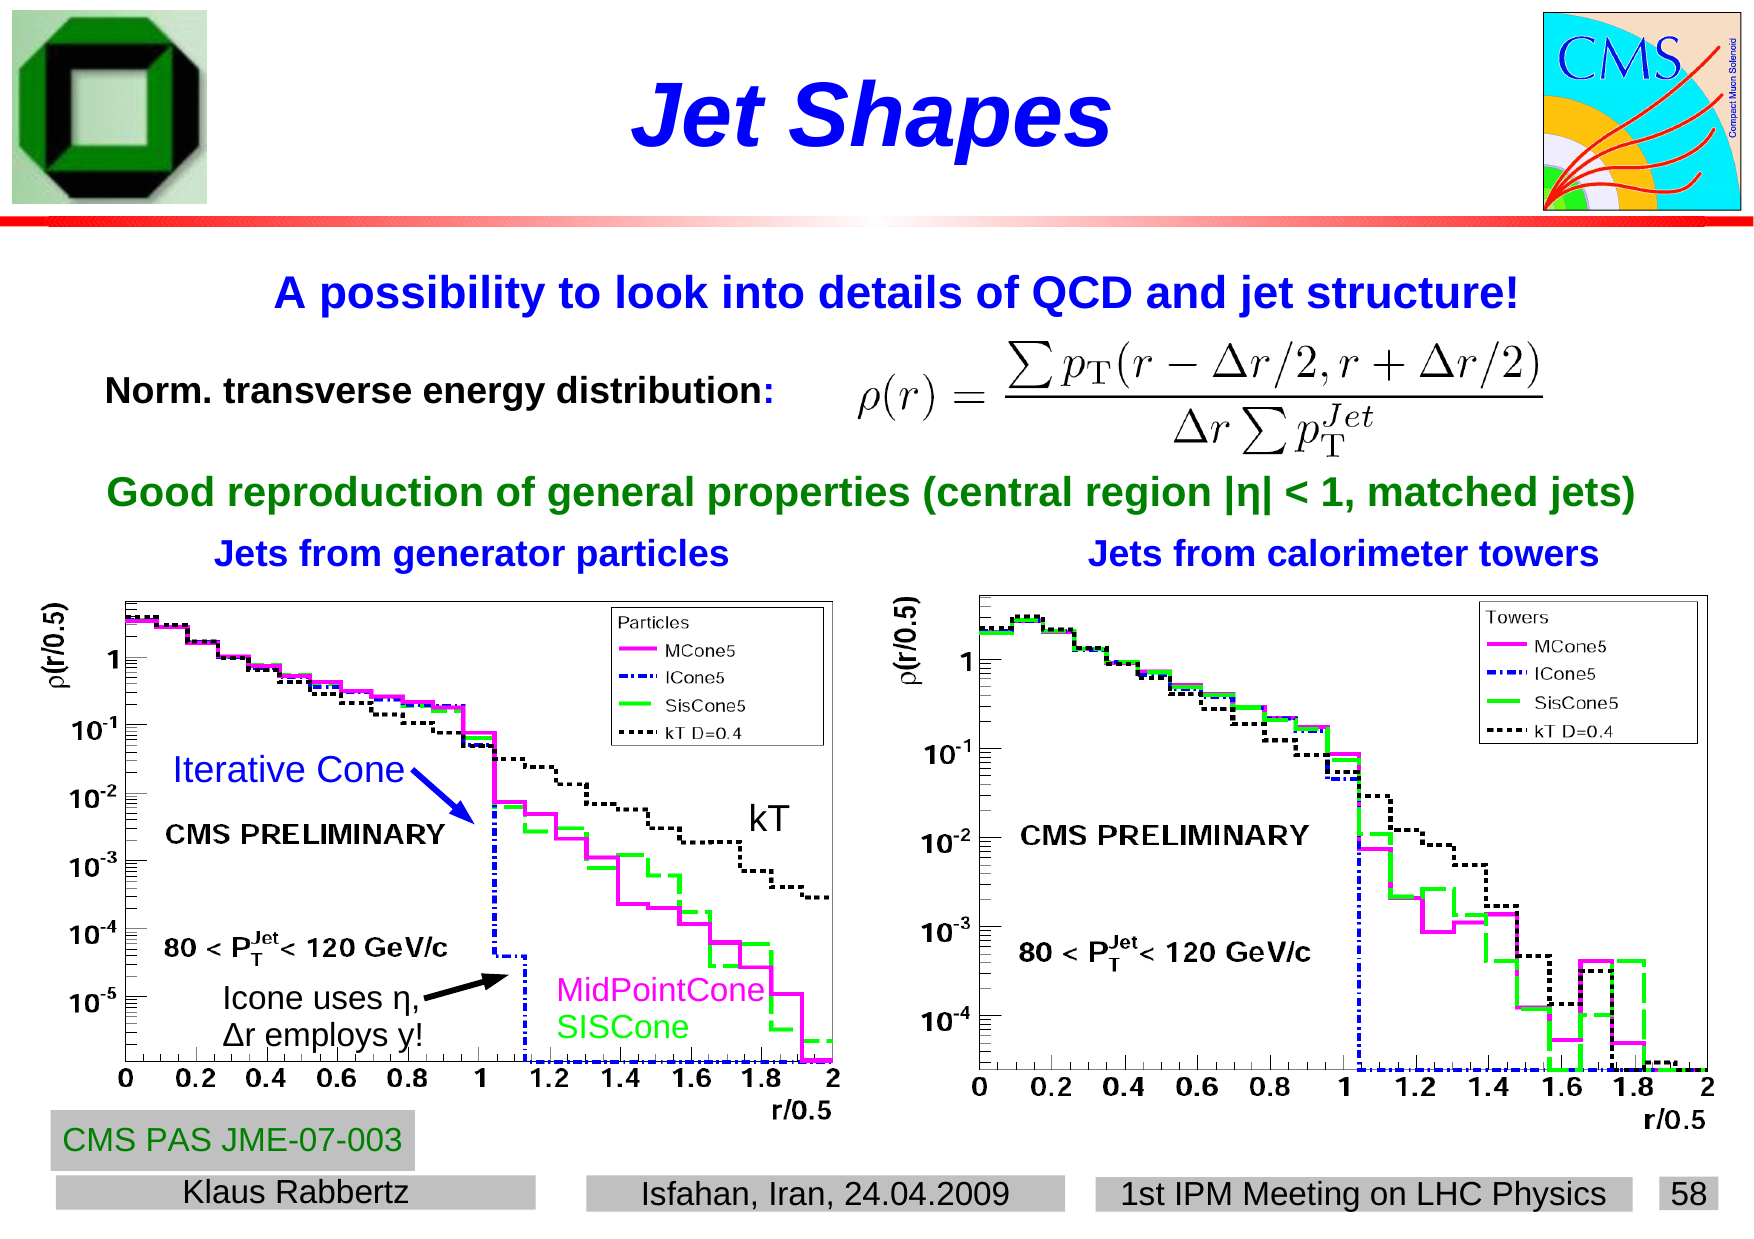

# Jet Shapes
A possibility to look into details of QCD and jet structure!
Norm. transverse energy distribution:
Good reproduction of general properties (central region |η| < 1, matched jets)
Jets from generator particles
Jets from calorimeter towers
Iterative Cone
kT
MidPointCone
SISCone
Icone uses η,
Δr employs y!
CMS PAS JME-07-003